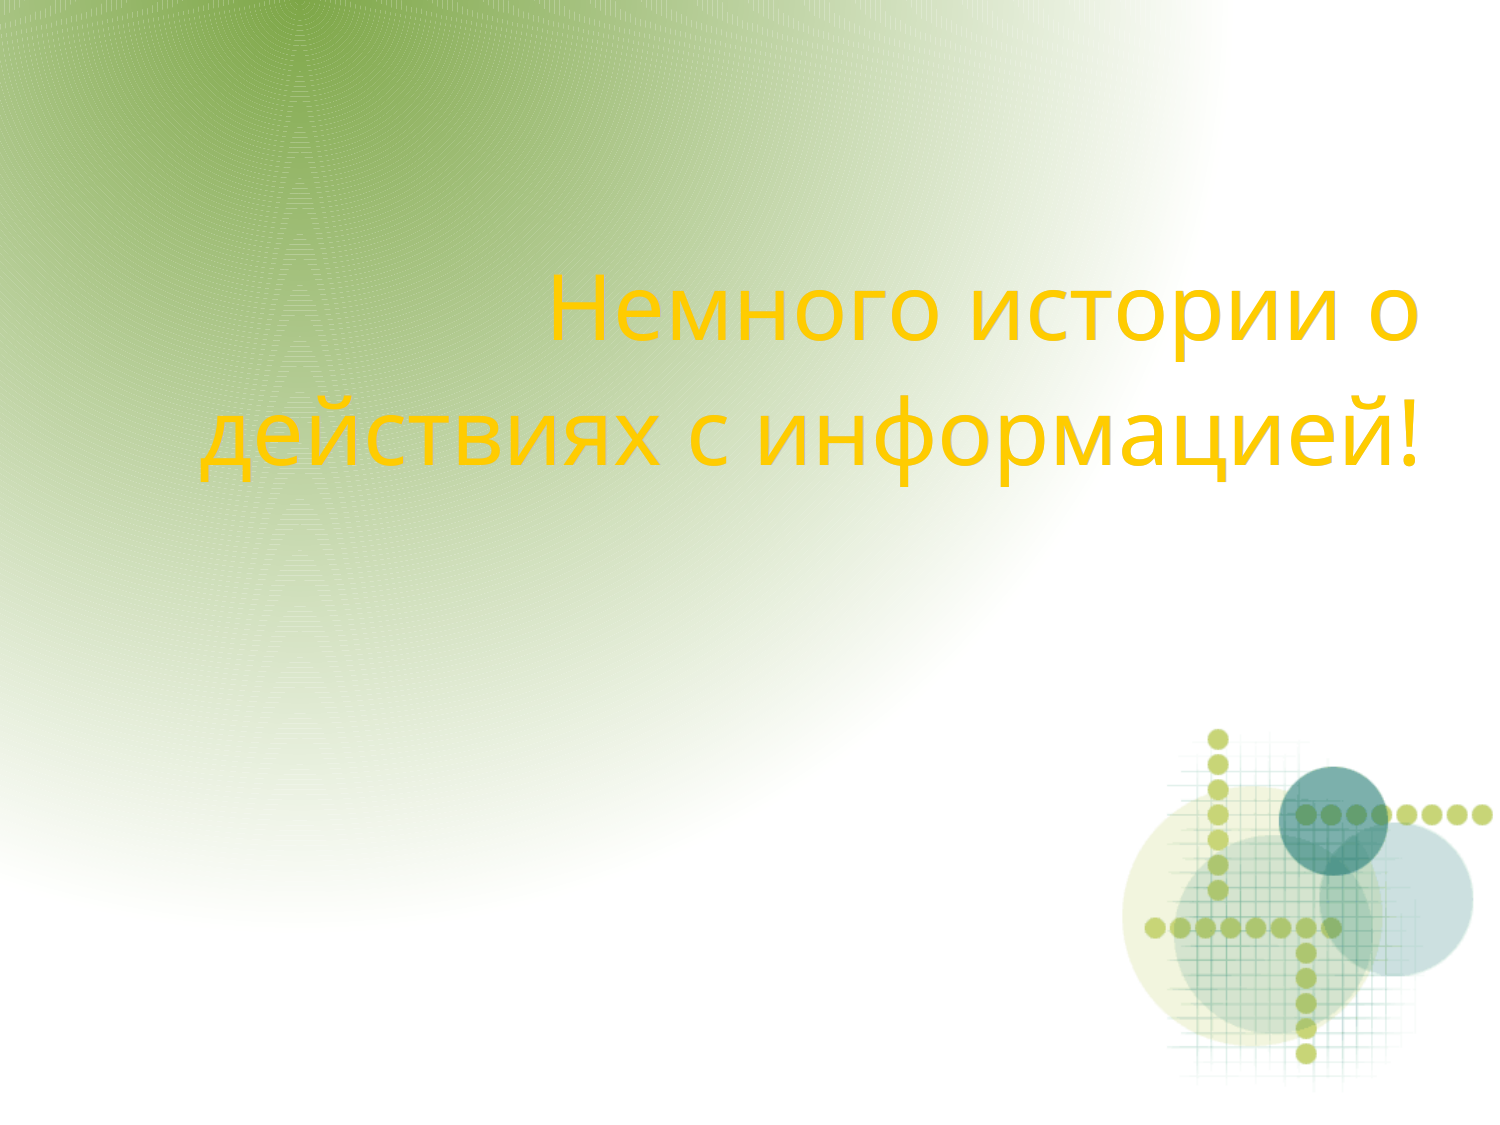

# Немного истории о действиях с информацией!